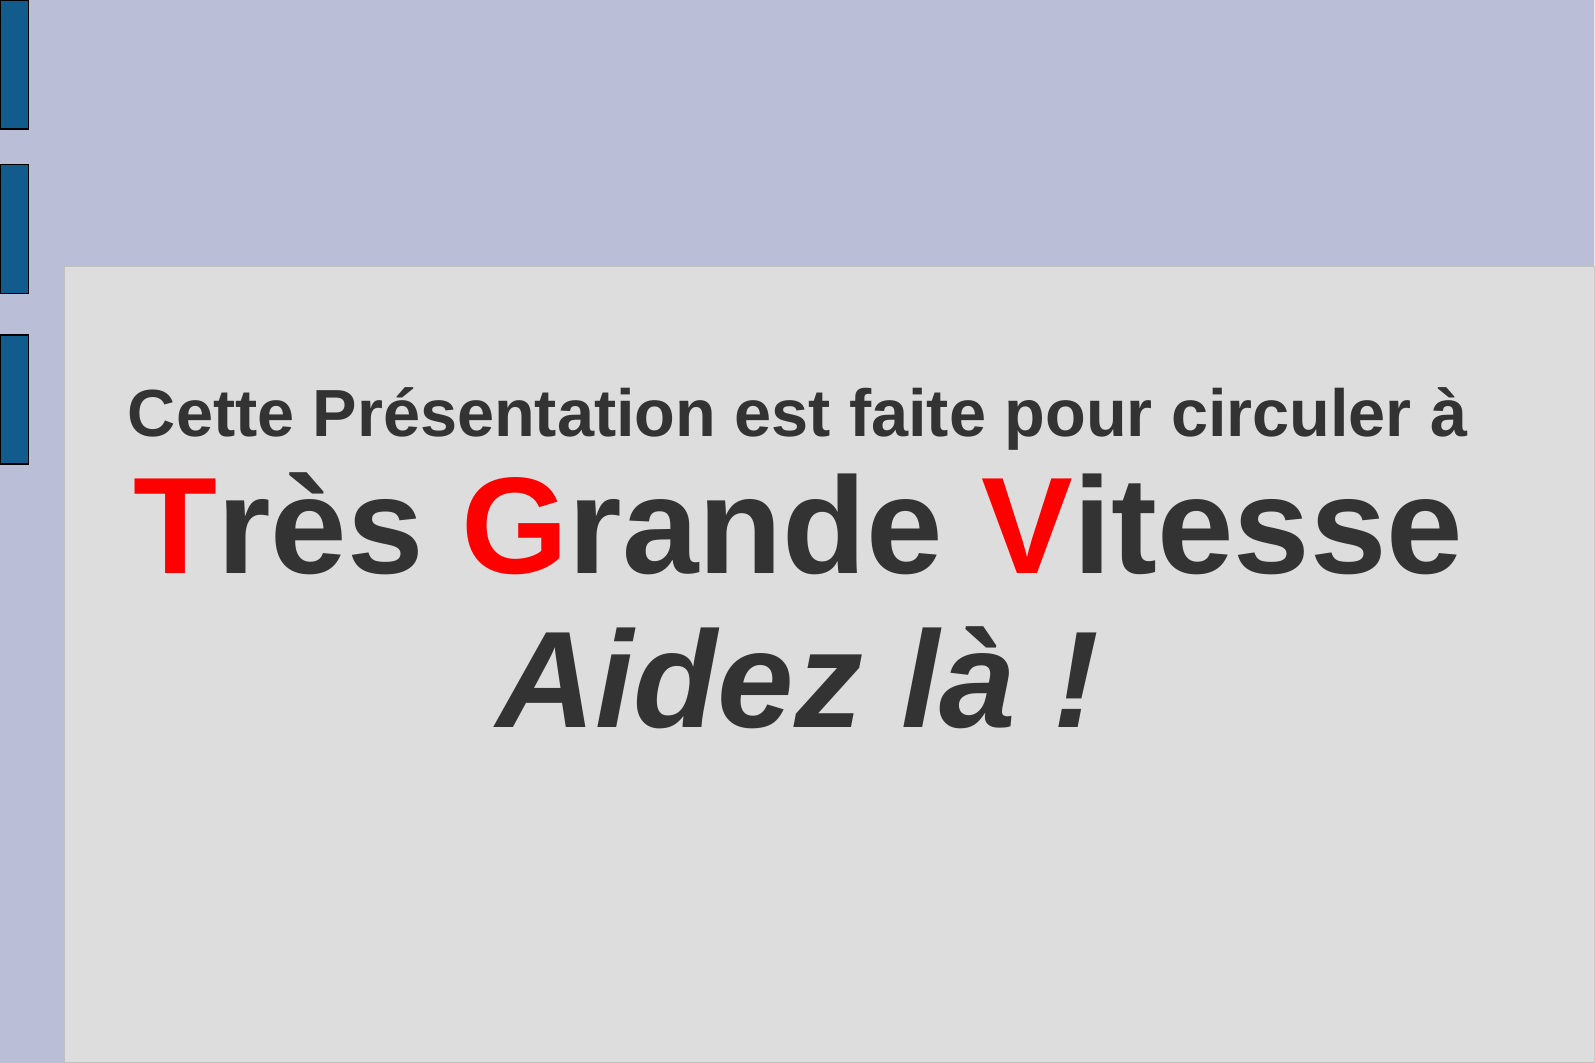

# Cette Présentation est faite pour circuler à Très Grande Vitesse Aidez là !